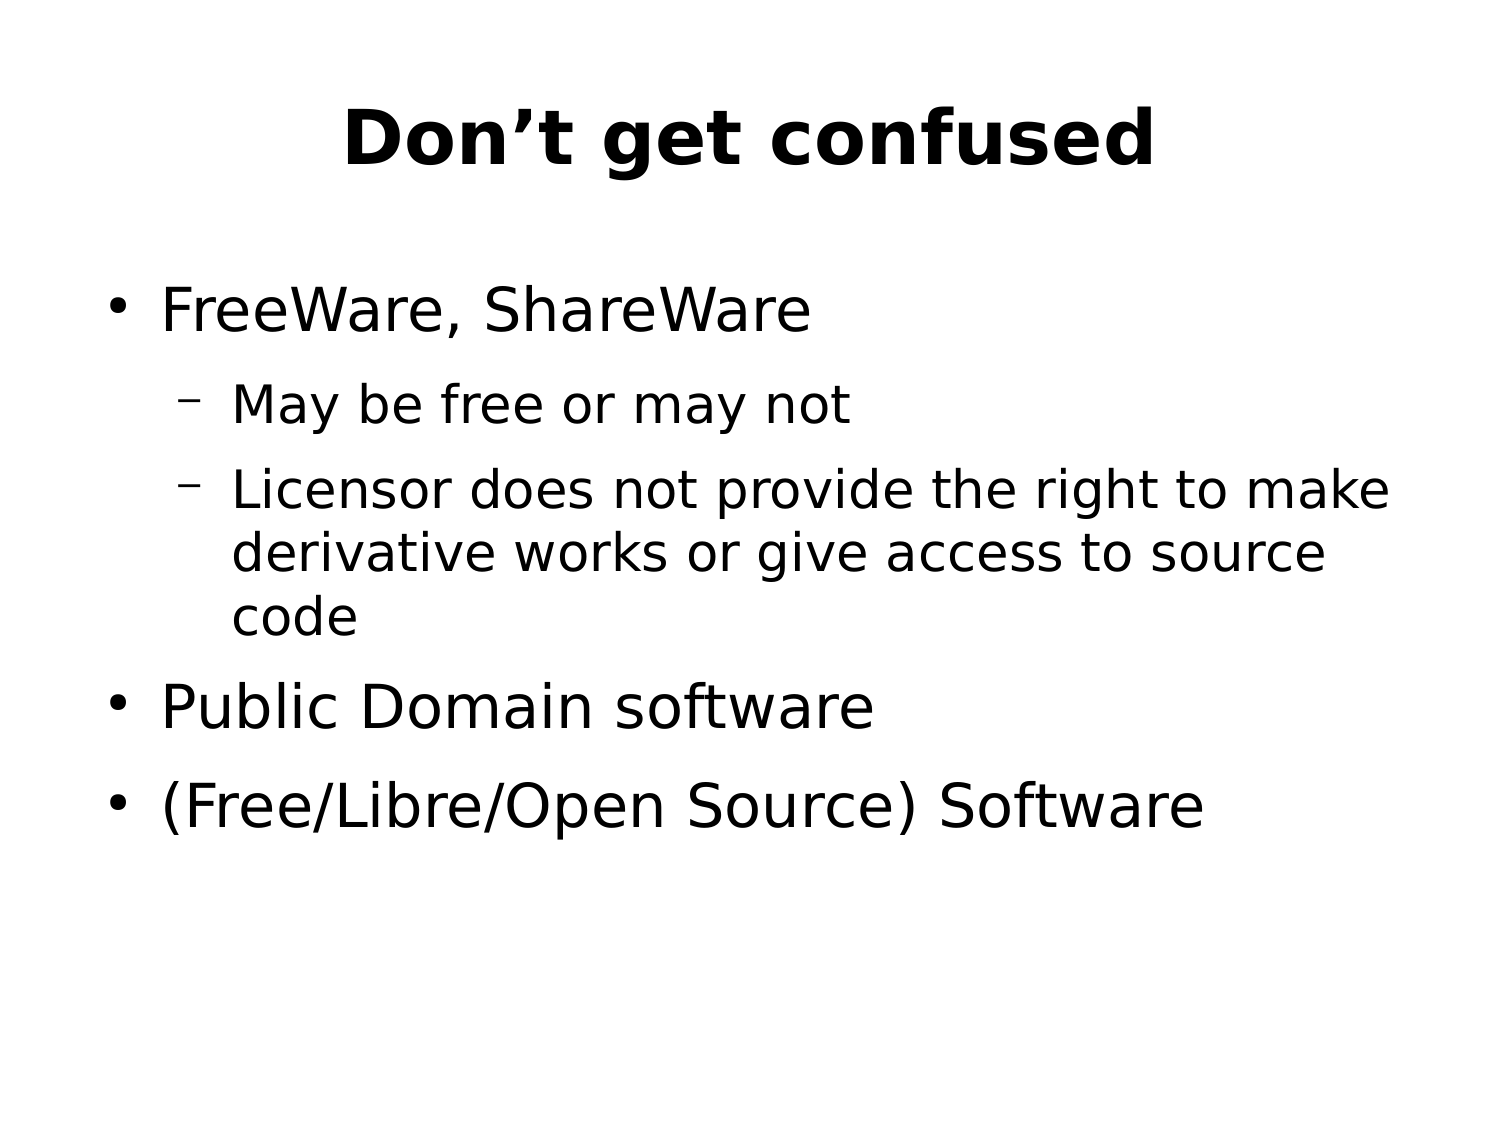

# Don’t get confused
FreeWare, ShareWare
May be free or may not
Licensor does not provide the right to make derivative works or give access to source code
Public Domain software
(Free/Libre/Open Source) Software